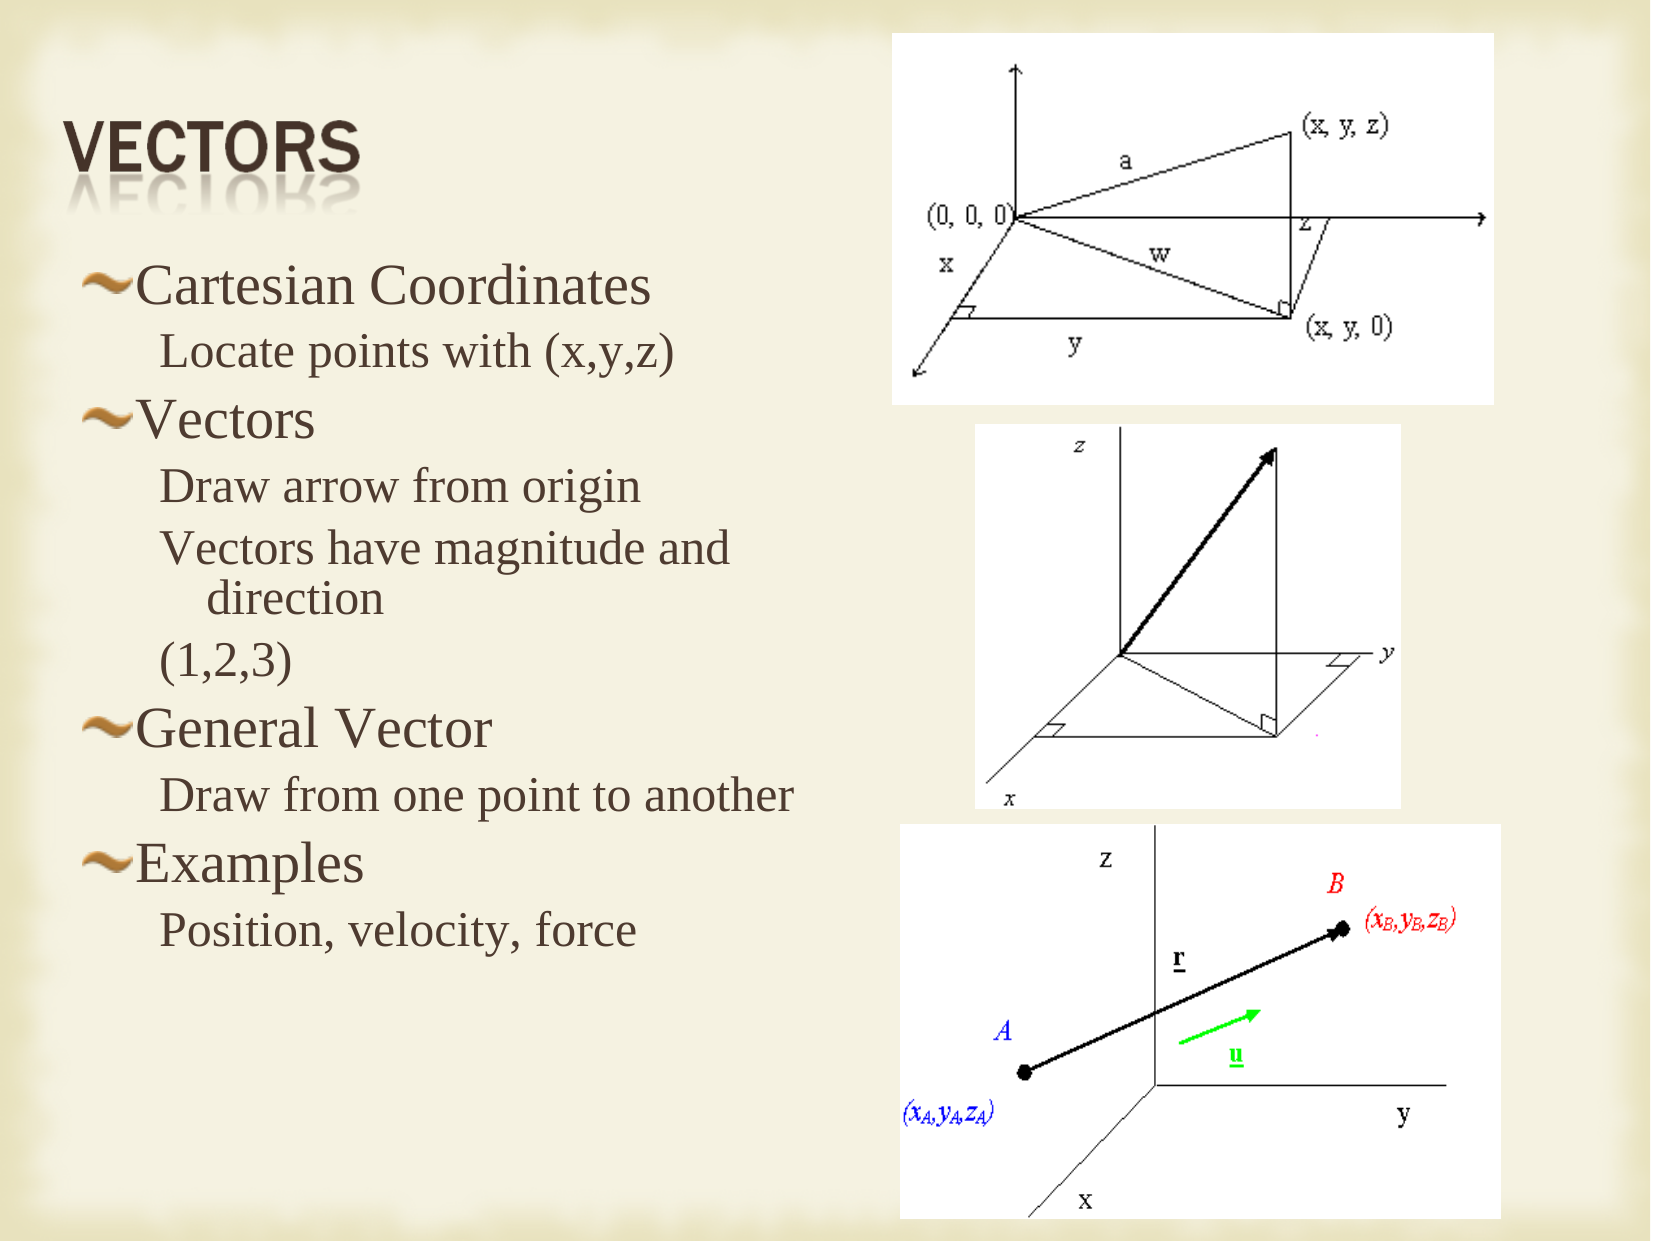

# Cartesian Coordinates
Locate points with (x,y,z)
Vectors
Draw arrow from origin
Vectors have magnitude and direction
(1,2,3)
General Vector
Draw from one point to another
Examples
Position, velocity, force